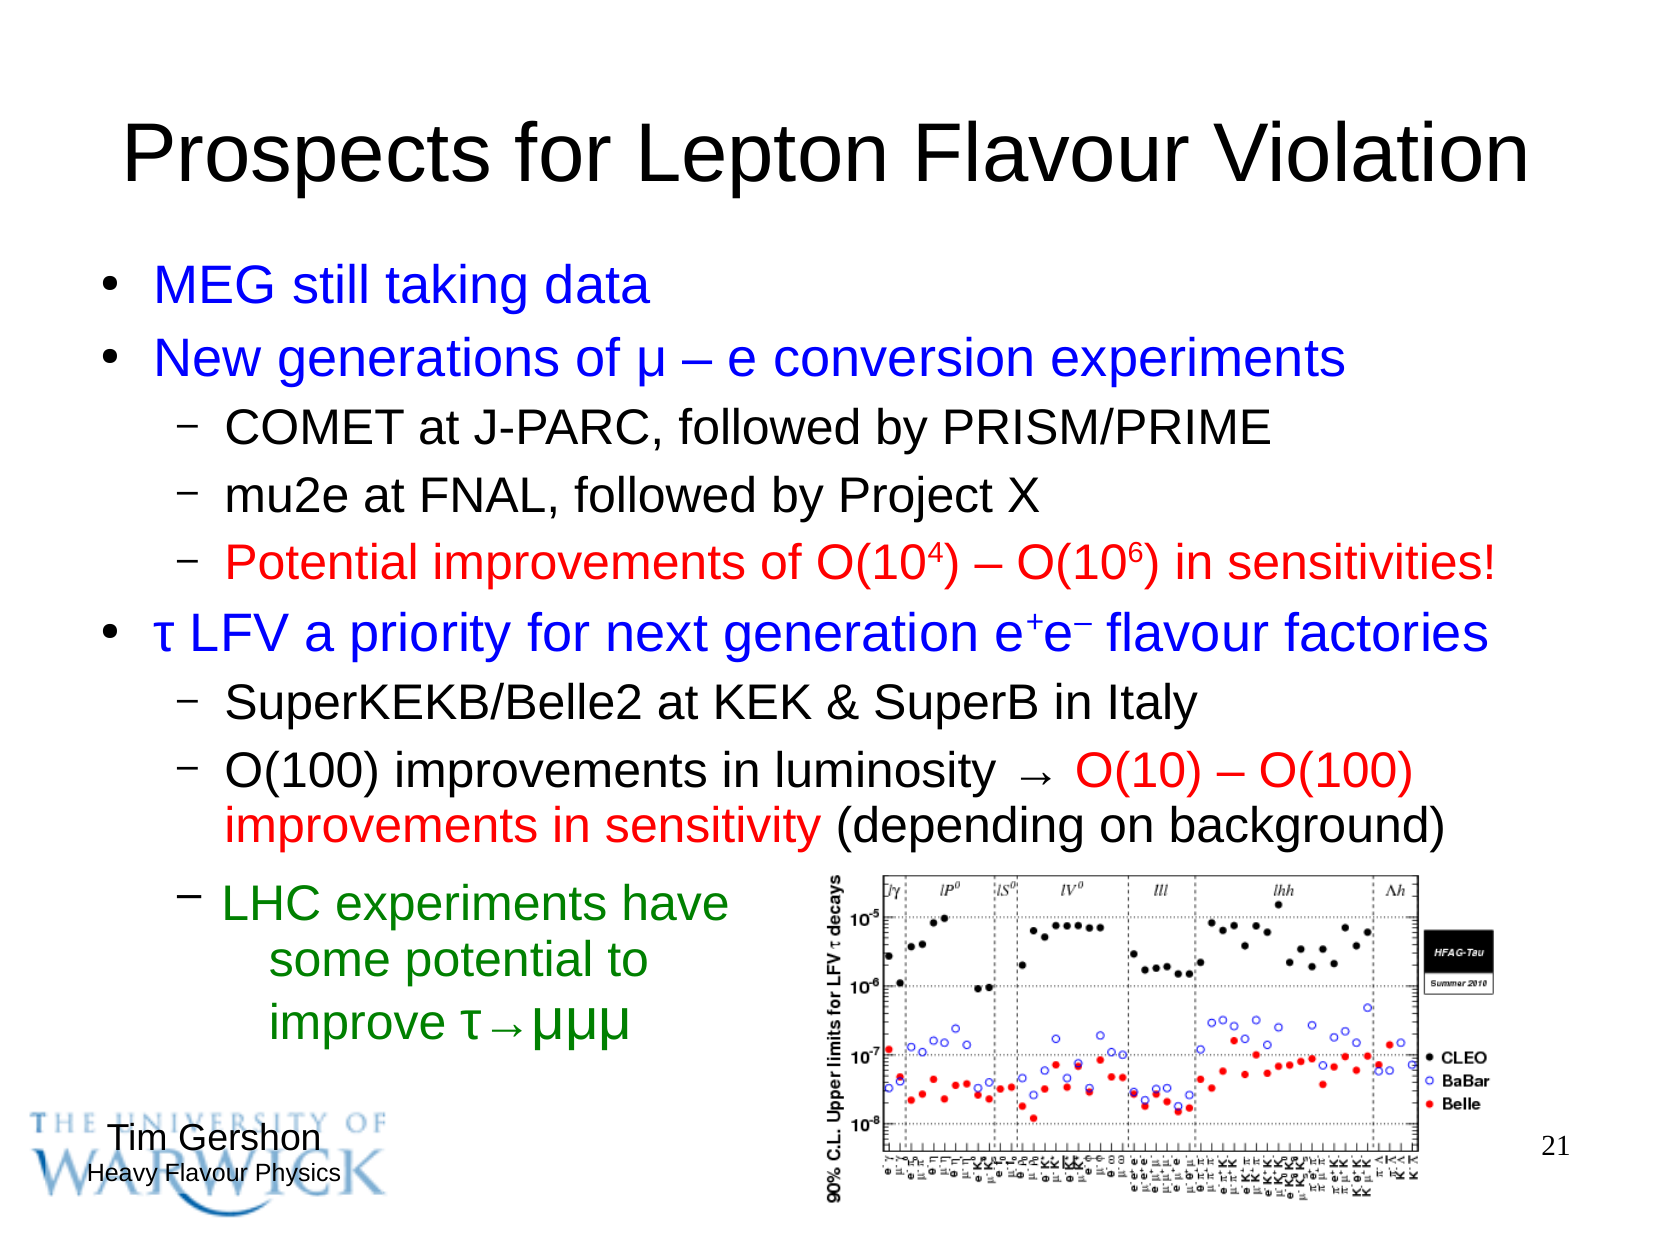

# Prospects for Lepton Flavour Violation
MEG still taking data
New generations of μ – e conversion experiments
COMET at J-PARC, followed by PRISM/PRIME
mu2e at FNAL, followed by Project X
Potential improvements of O(104) – O(106) in sensitivities!
τ LFV a priority for next generation e+e– flavour factories
SuperKEKB/Belle2 at KEK & SuperB in Italy
O(100) improvements in luminosity → O(10) – O(100) improvements in sensitivity (depending on background)
LHC experiments have some potential to improve τ→μμμ
Tim Gershon
Heavy Flavour Physics
21